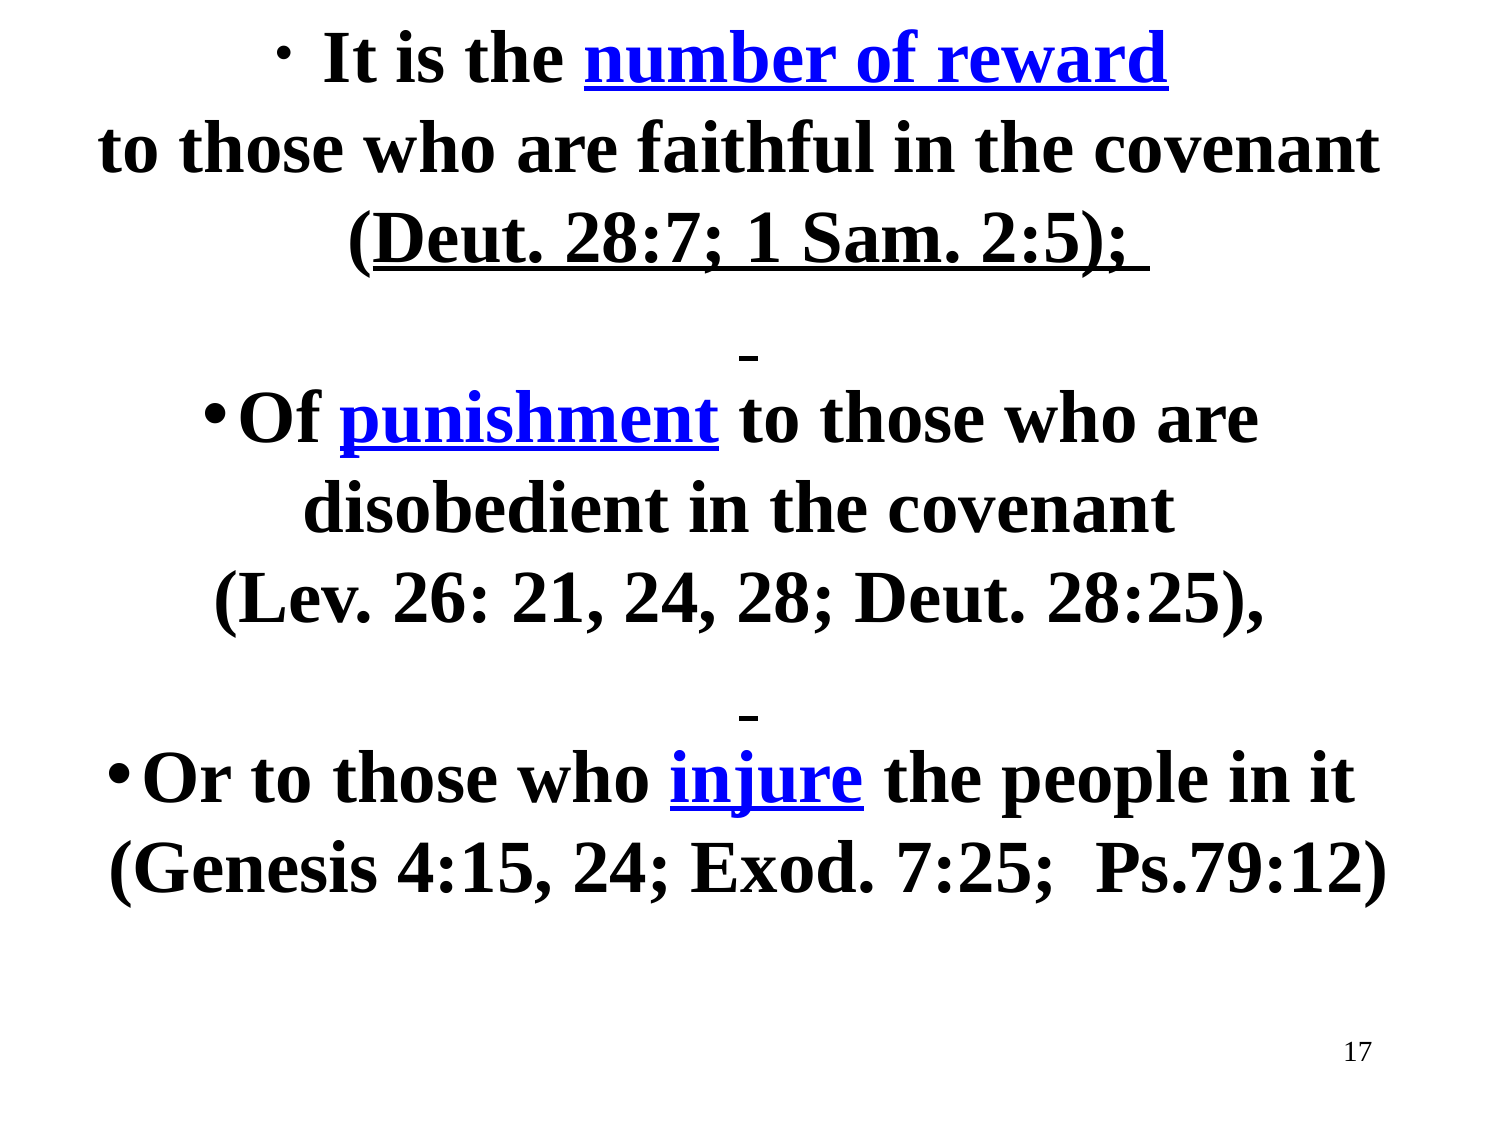

It is the number of reward
to those who are faithful in the covenant
(Deut. 28:7; 1 Sam. 2:5);
Of punishment to those who are disobedient in the covenant
(Lev. 26: 21, 24, 28; Deut. 28:25),
Or to those who injure the people in it (Genesis 4:15, 24; Exod. 7:25; Ps.79:12)